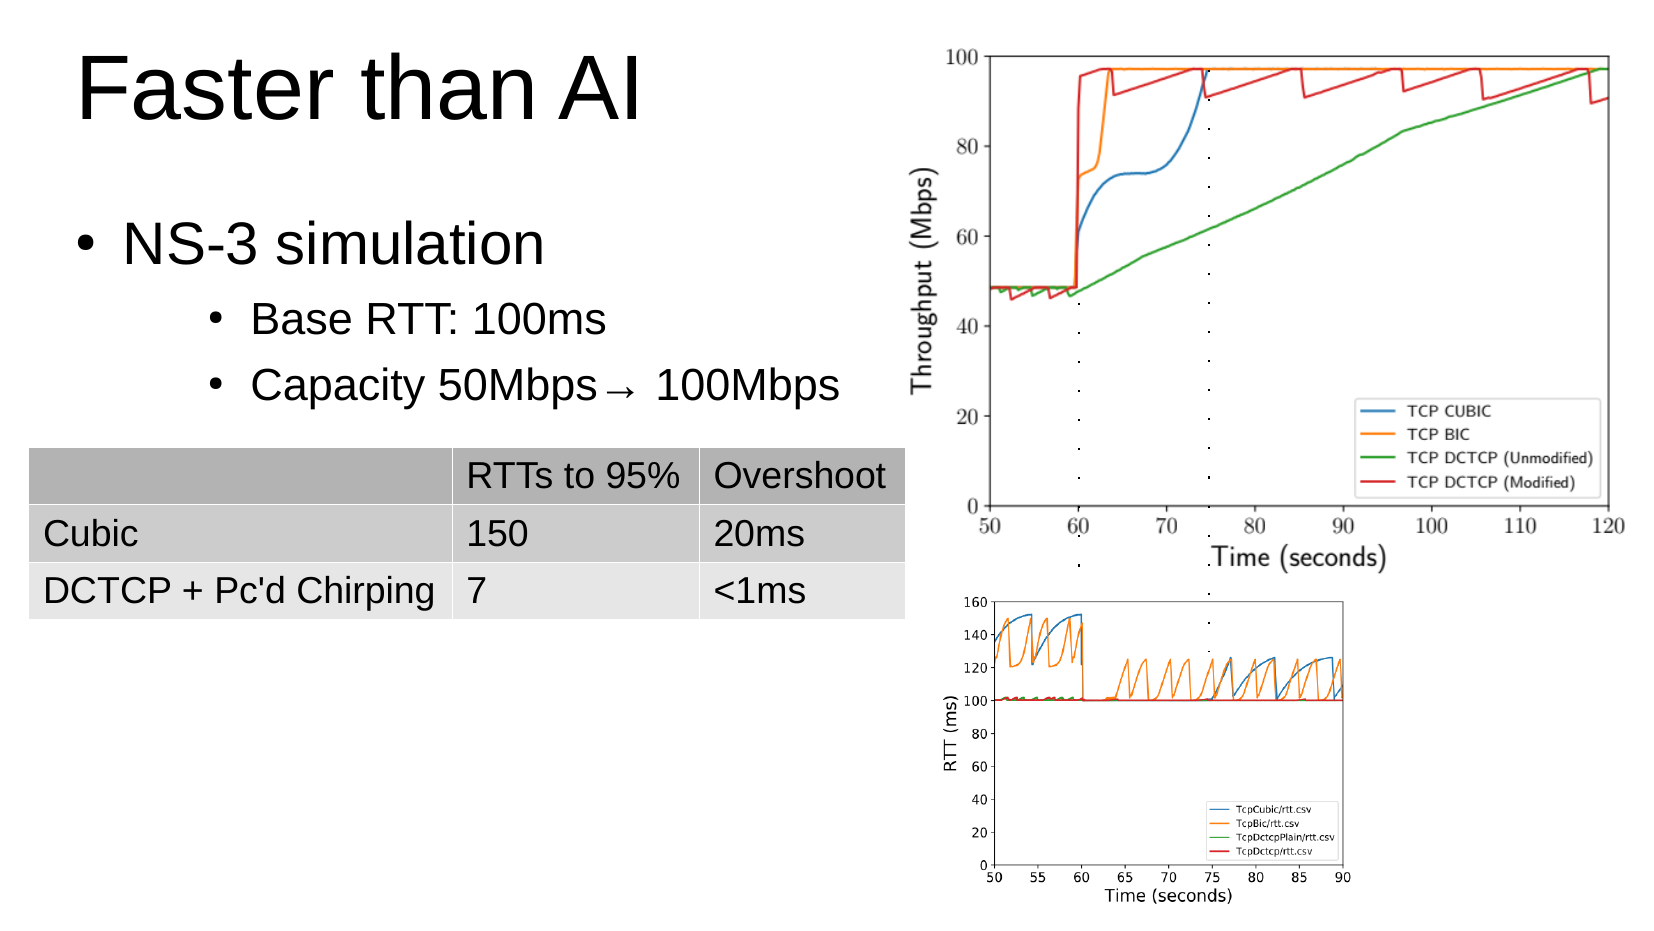

# Faster than AI
NS-3 simulation
Base RTT: 100ms
Capacity 50Mbps→ 100Mbps
| | RTTs to 95% | Overshoot |
| --- | --- | --- |
| Cubic | 150 | 20ms |
| DCTCP + Pc'd Chirping | 7 | <1ms |